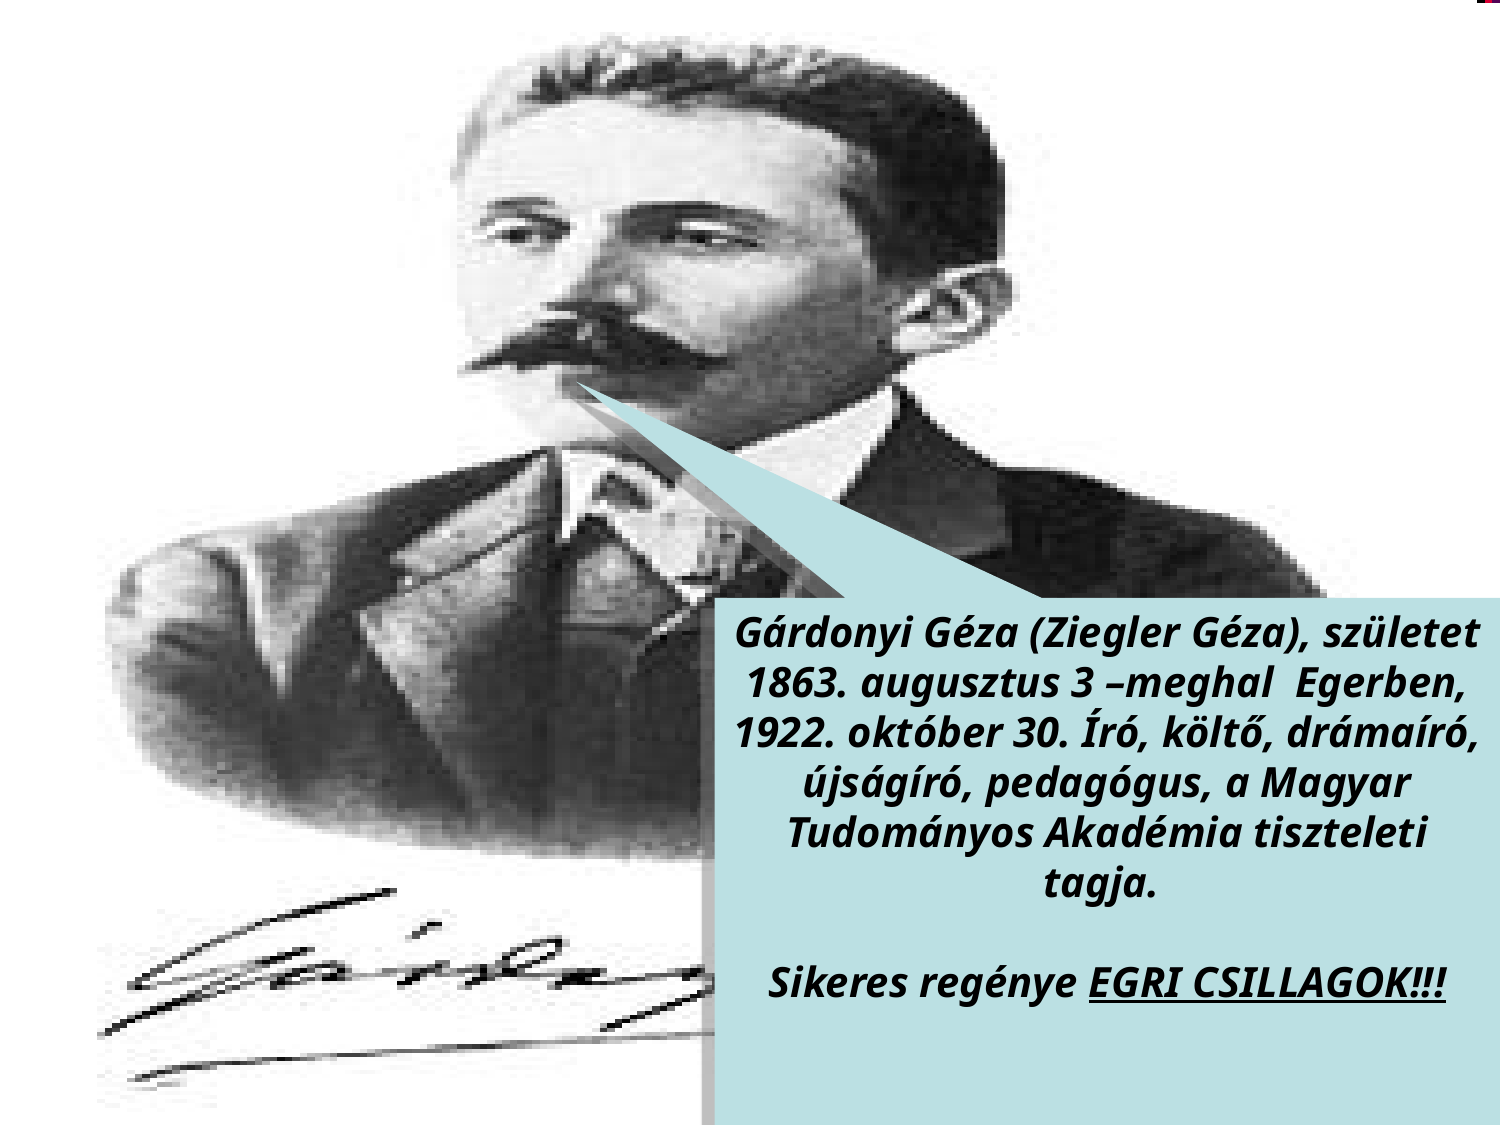

Gárdonyi Géza (Ziegler Géza), születet 1863. augusztus 3 –meghal Egerben, 1922. október 30. Író, költő, drámaíró, újságíró, pedagógus, a Magyar Tudományos Akadémia tiszteleti tagja.
Sikeres regénye EGRI CSILLAGOK!!!